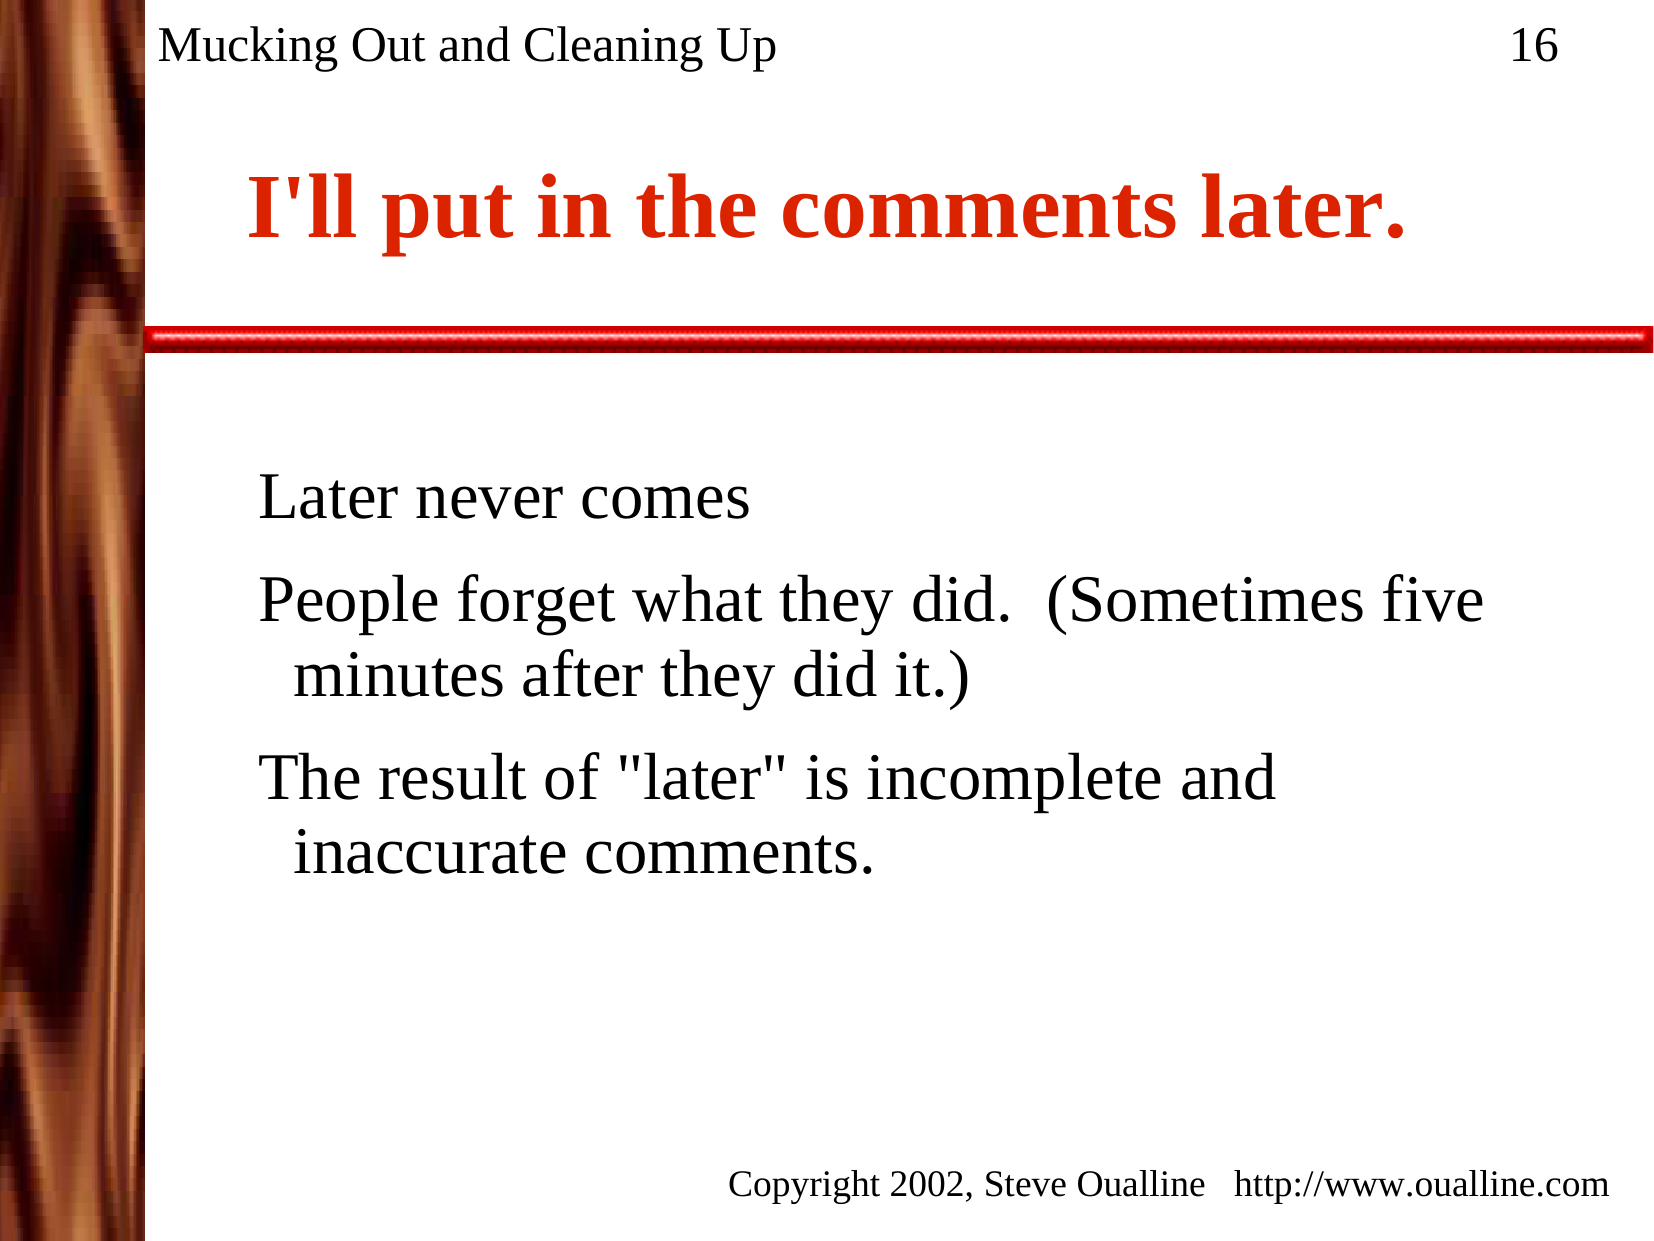

# I'll put in the comments later.
Later never comes
People forget what they did. (Sometimes five minutes after they did it.)
The result of "later" is incomplete and inaccurate comments.